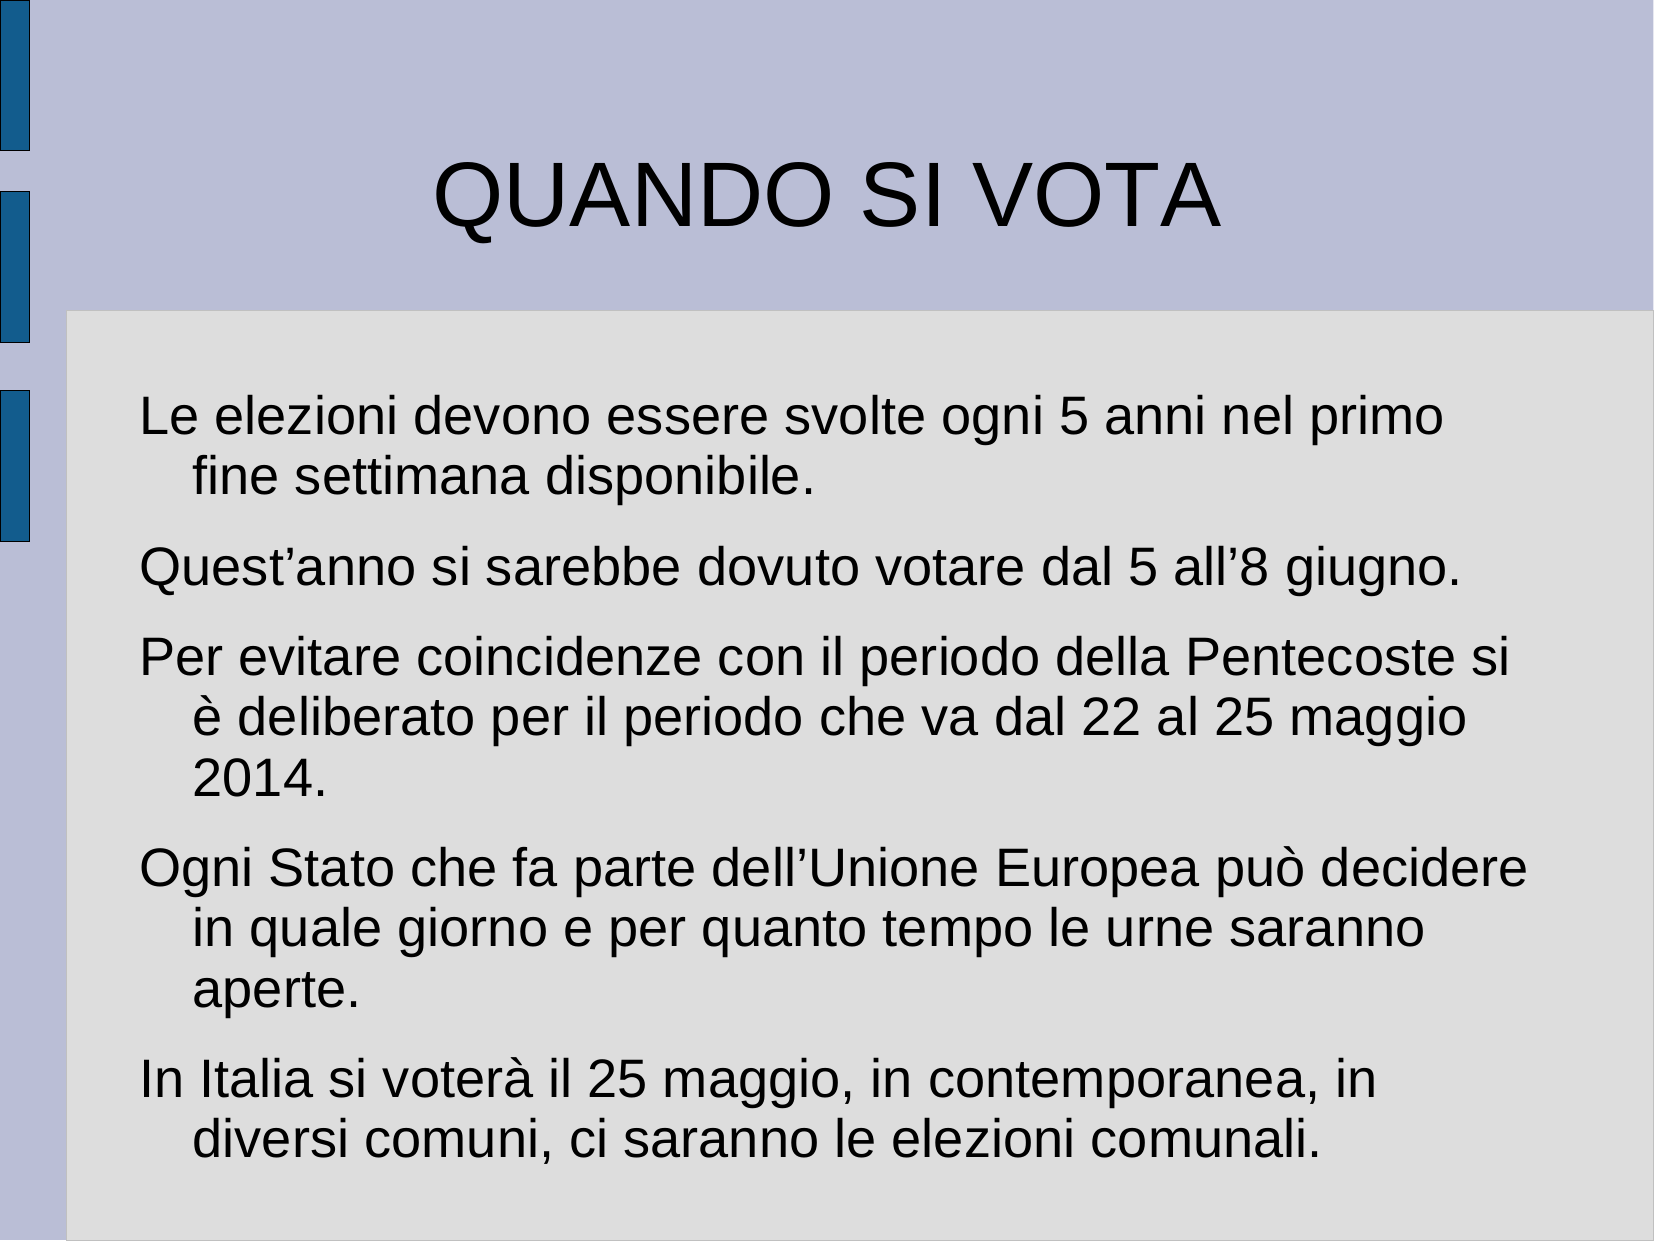

# QUANDO SI VOTA
Le elezioni devono essere svolte ogni 5 anni nel primo fine settimana disponibile.
Quest’anno si sarebbe dovuto votare dal 5 all’8 giugno.
Per evitare coincidenze con il periodo della Pentecoste si è deliberato per il periodo che va dal 22 al 25 maggio 2014.
Ogni Stato che fa parte dell’Unione Europea può decidere in quale giorno e per quanto tempo le urne saranno aperte.
In Italia si voterà il 25 maggio, in contemporanea, in diversi comuni, ci saranno le elezioni comunali.